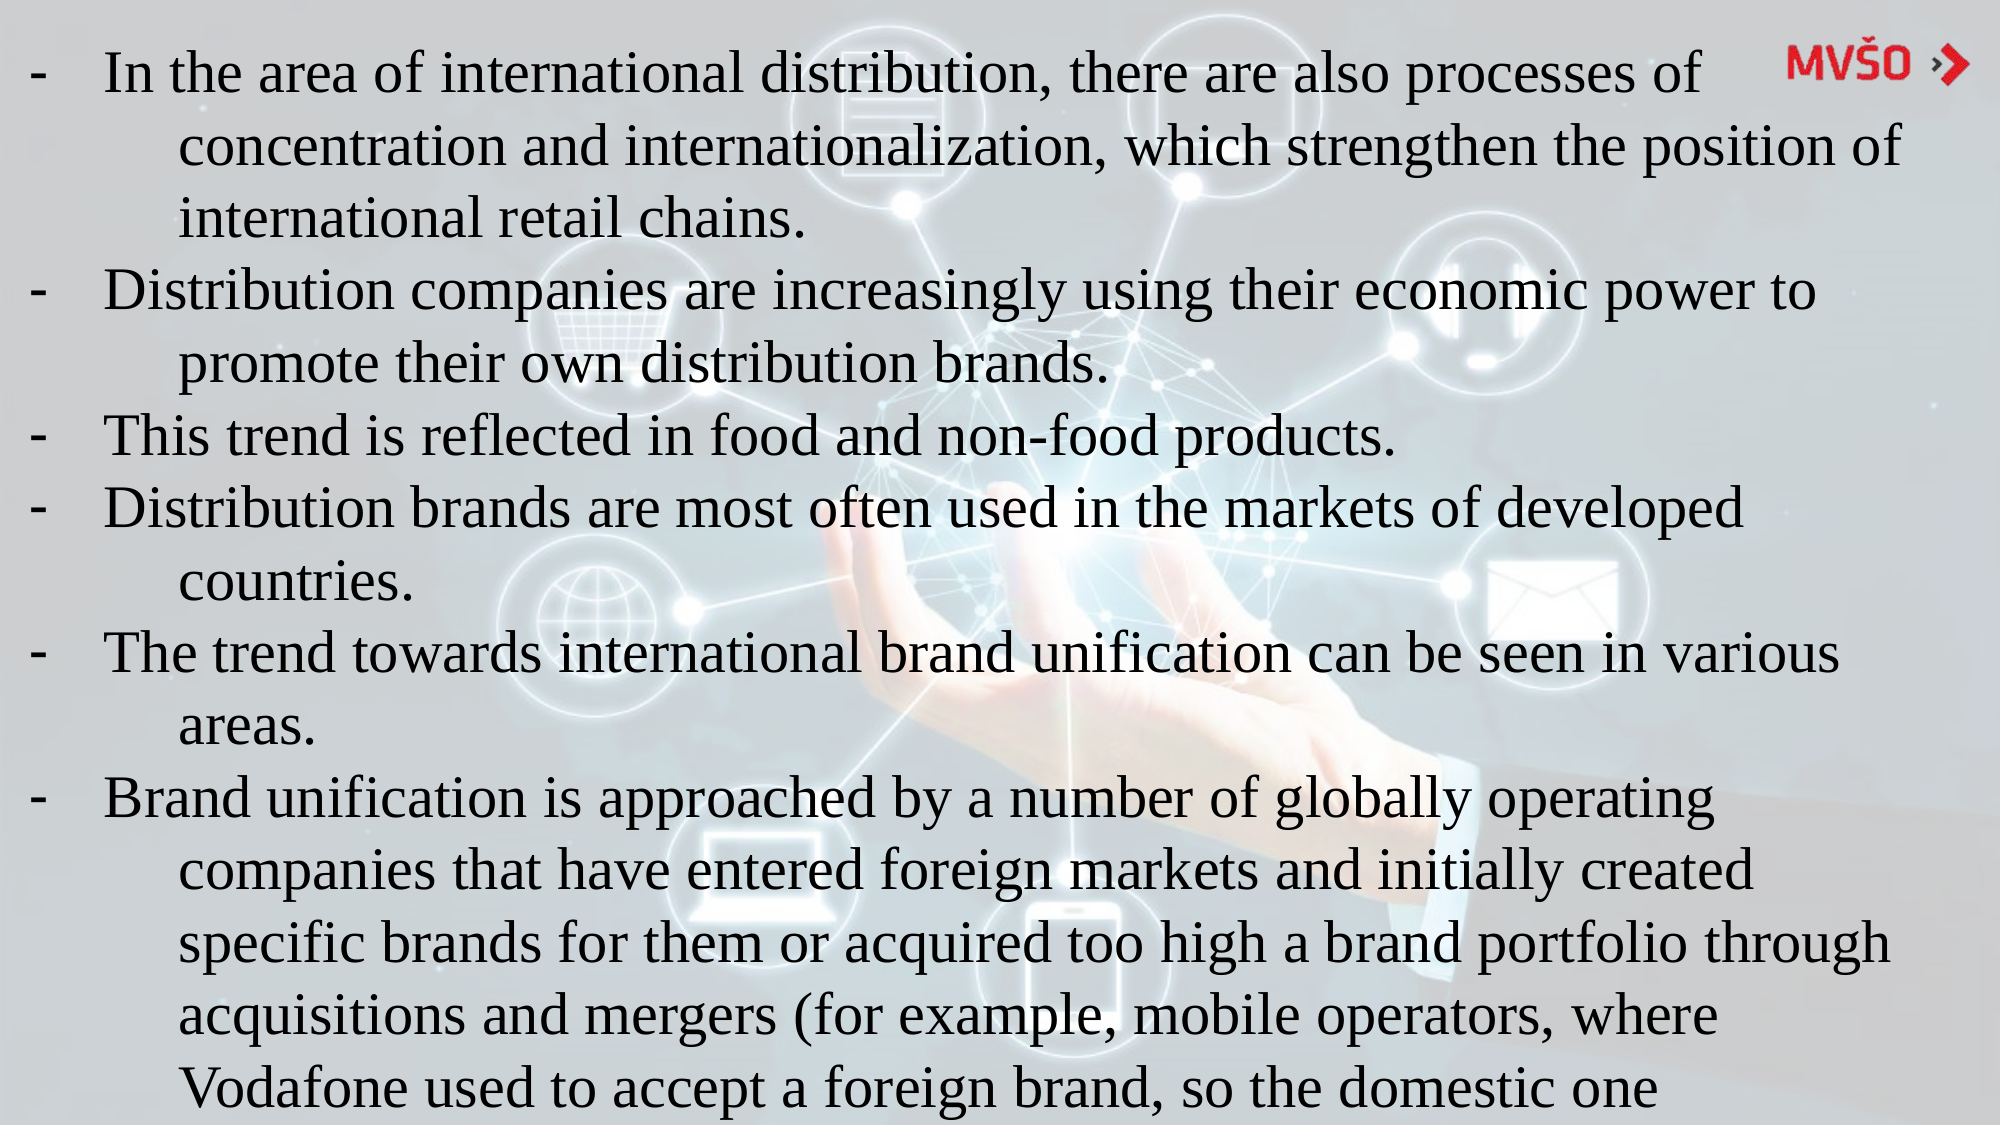

In the area of ​​international distribution, there are also processes of concentration and internationalization, which strengthen the position of international retail chains.
Distribution companies are increasingly using their economic power to promote their own distribution brands.
This trend is reflected in food and non-food products.
Distribution brands are most often used in the markets of developed countries.
The trend towards international brand unification can be seen in various areas.
Brand unification is approached by a number of globally operating companies that have entered foreign markets and initially created specific brands for them or acquired too high a brand portfolio through acquisitions and mergers (for example, mobile operators, where Vodafone used to accept a foreign brand, so the domestic one disappeared).